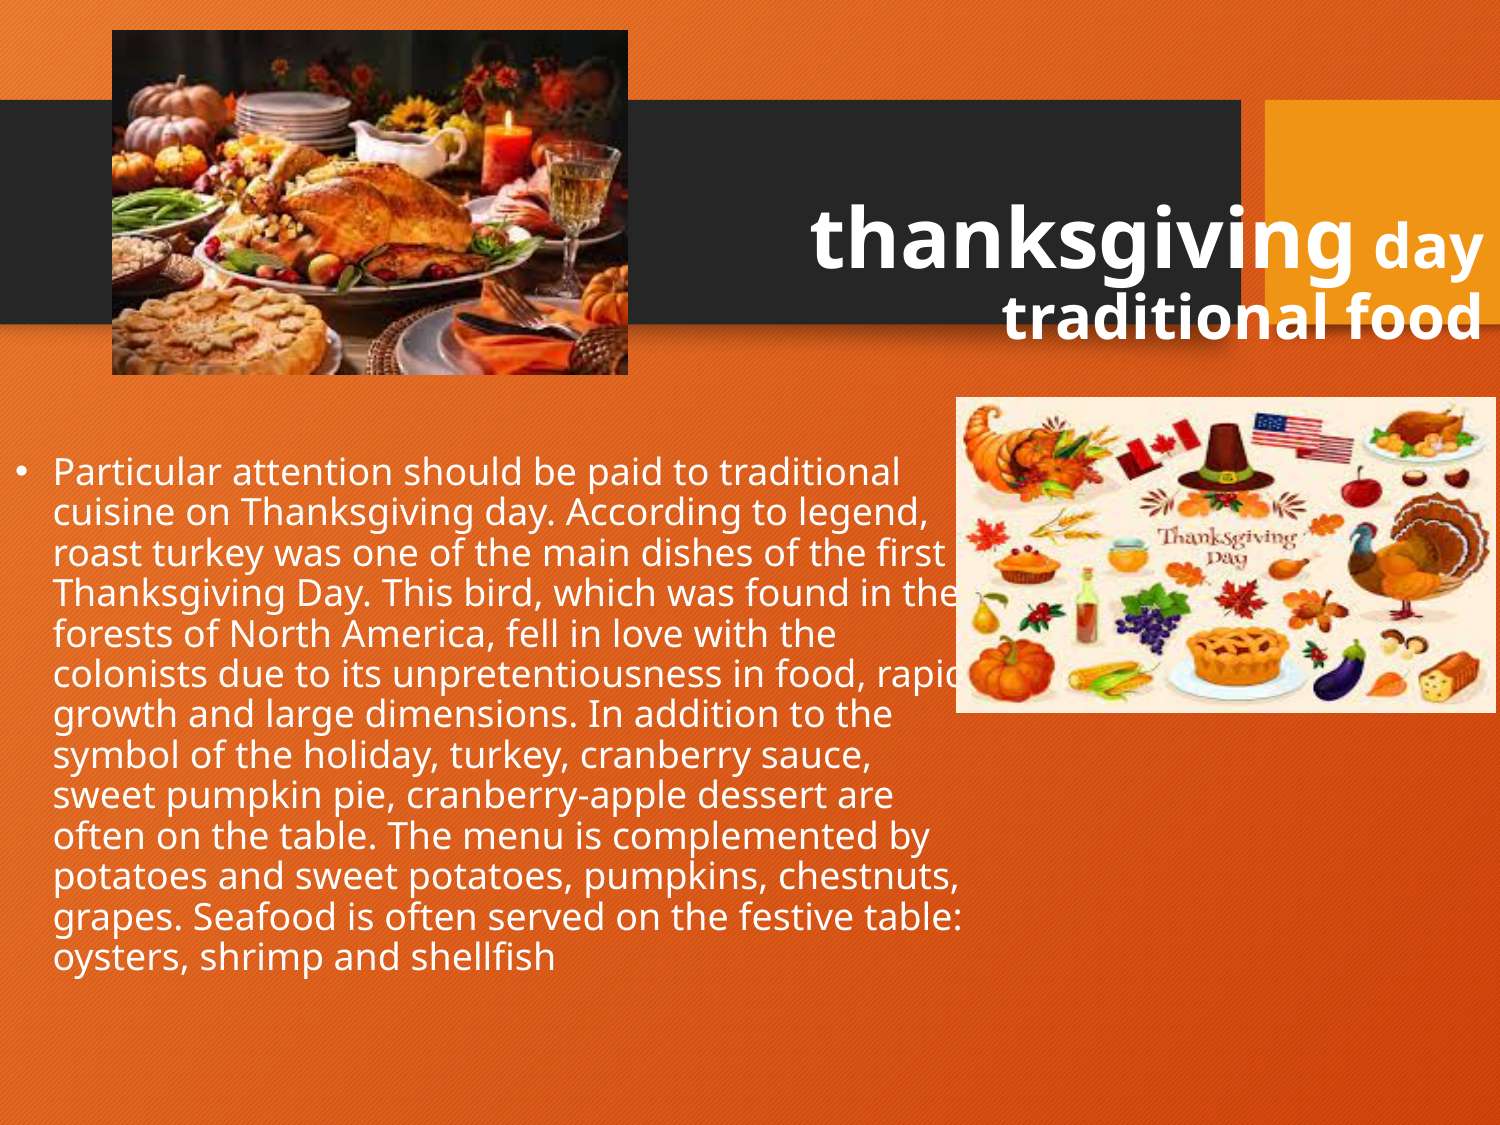

# thanksgiving day traditional food
Particular attention should be paid to traditional cuisine on Thanksgiving day. According to legend, roast turkey was one of the main dishes of the first Thanksgiving Day. This bird, which was found in the forests of North America, fell in love with the colonists due to its unpretentiousness in food, rapid growth and large dimensions. In addition to the symbol of the holiday, turkey, cranberry sauce, sweet pumpkin pie, cranberry-apple dessert are often on the table. The menu is complemented by potatoes and sweet potatoes, pumpkins, chestnuts, grapes. Seafood is often served on the festive table: oysters, shrimp and shellfish